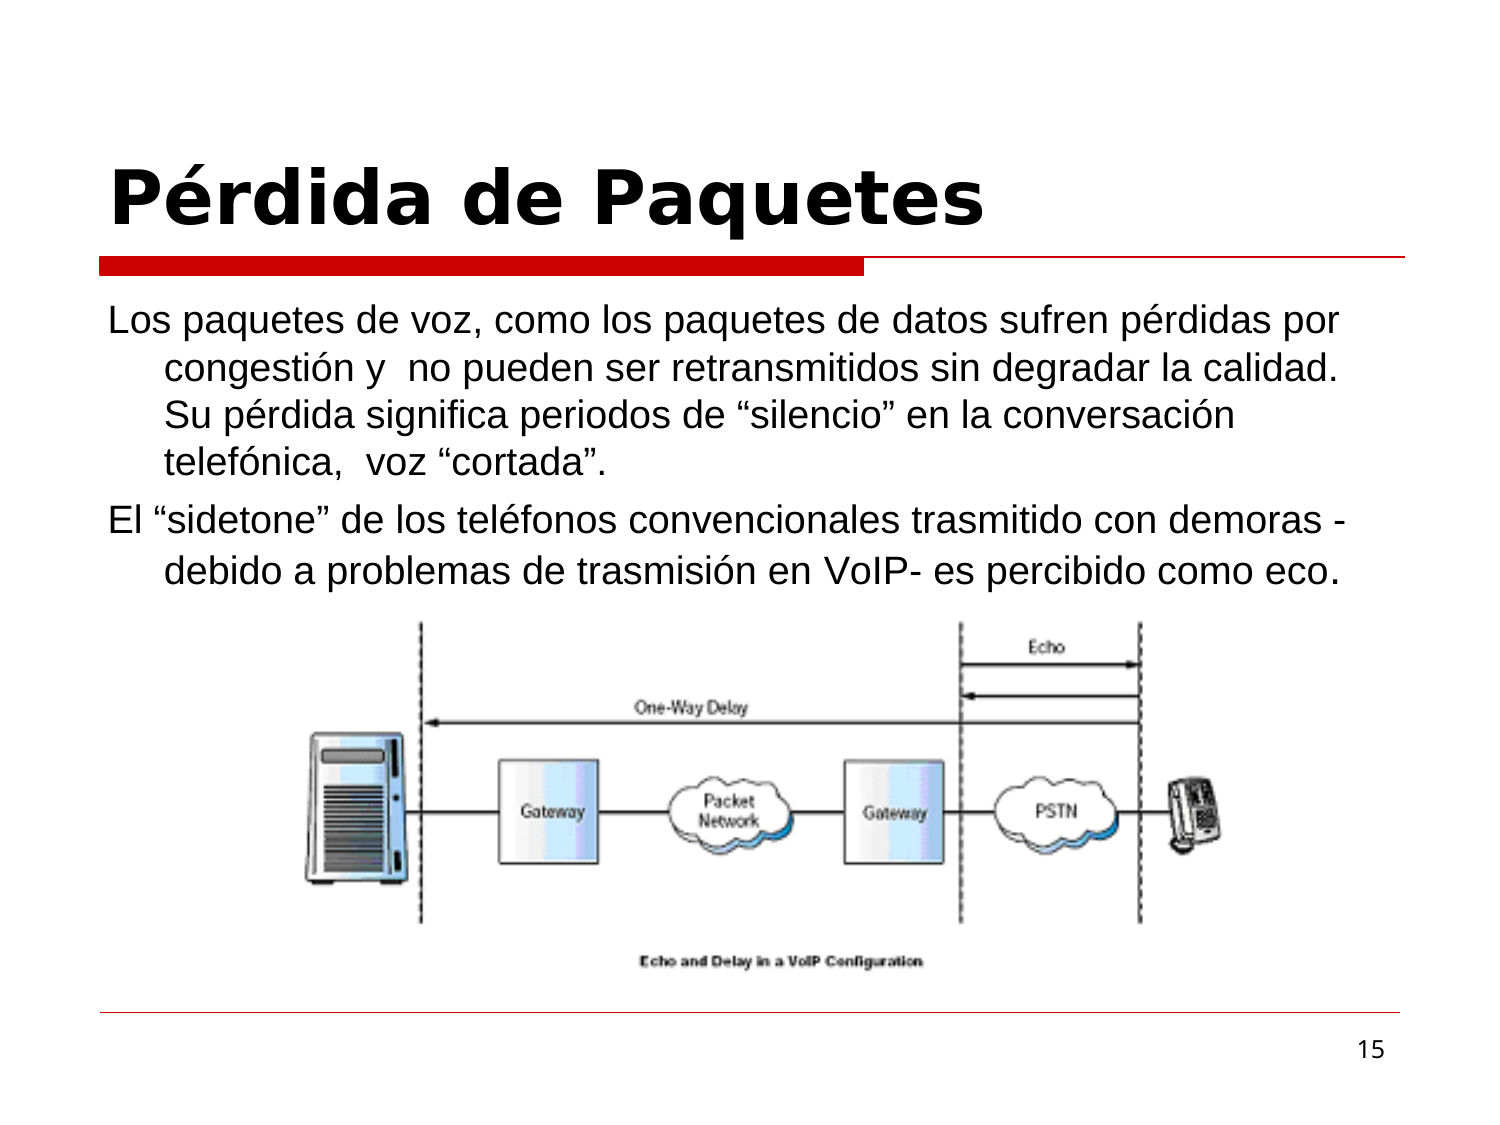

# Pérdida de Paquetes
Los paquetes de voz, como los paquetes de datos sufren pérdidas por congestión y no pueden ser retransmitidos sin degradar la calidad. Su pérdida significa periodos de “silencio” en la conversación telefónica, voz “cortada”.
El “sidetone” de los teléfonos convencionales trasmitido con demoras -debido a problemas de trasmisión en VoIP- es percibido como eco.